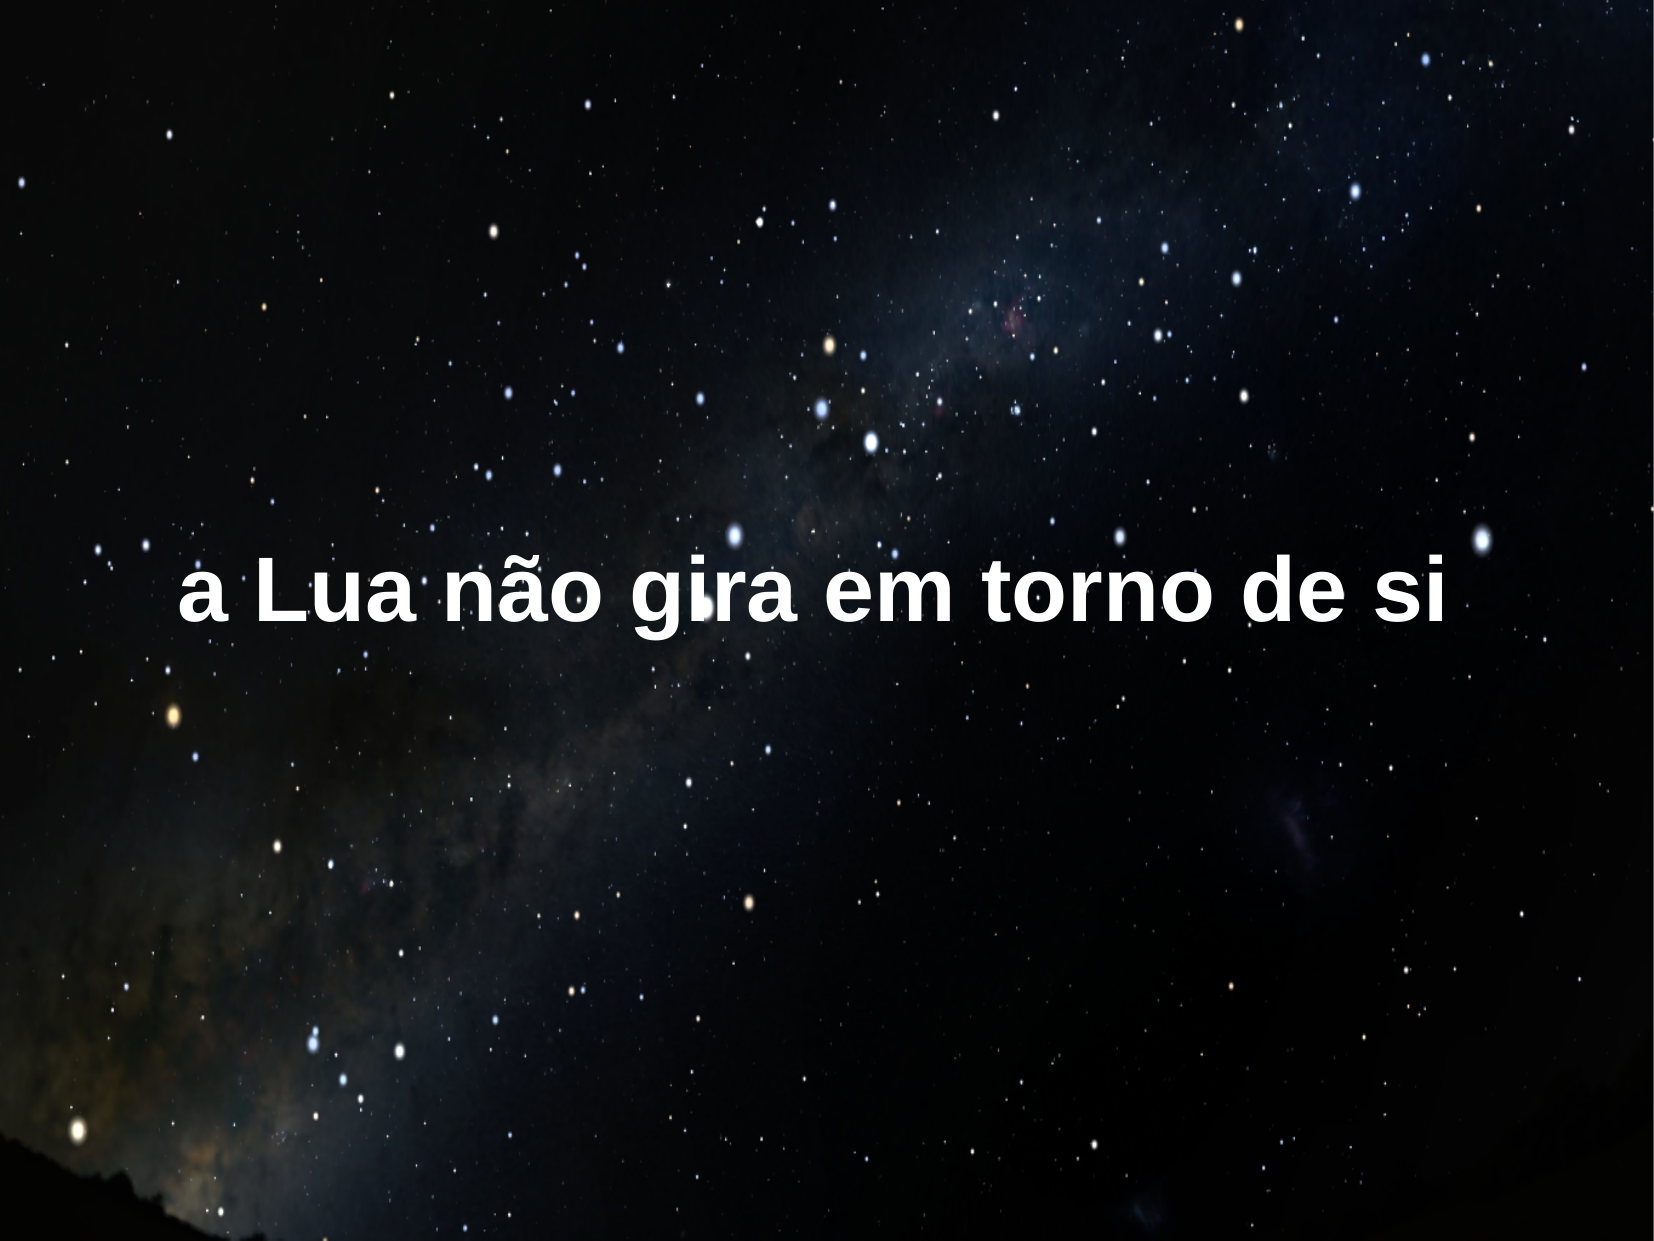

# a Lua não gira em torno de si